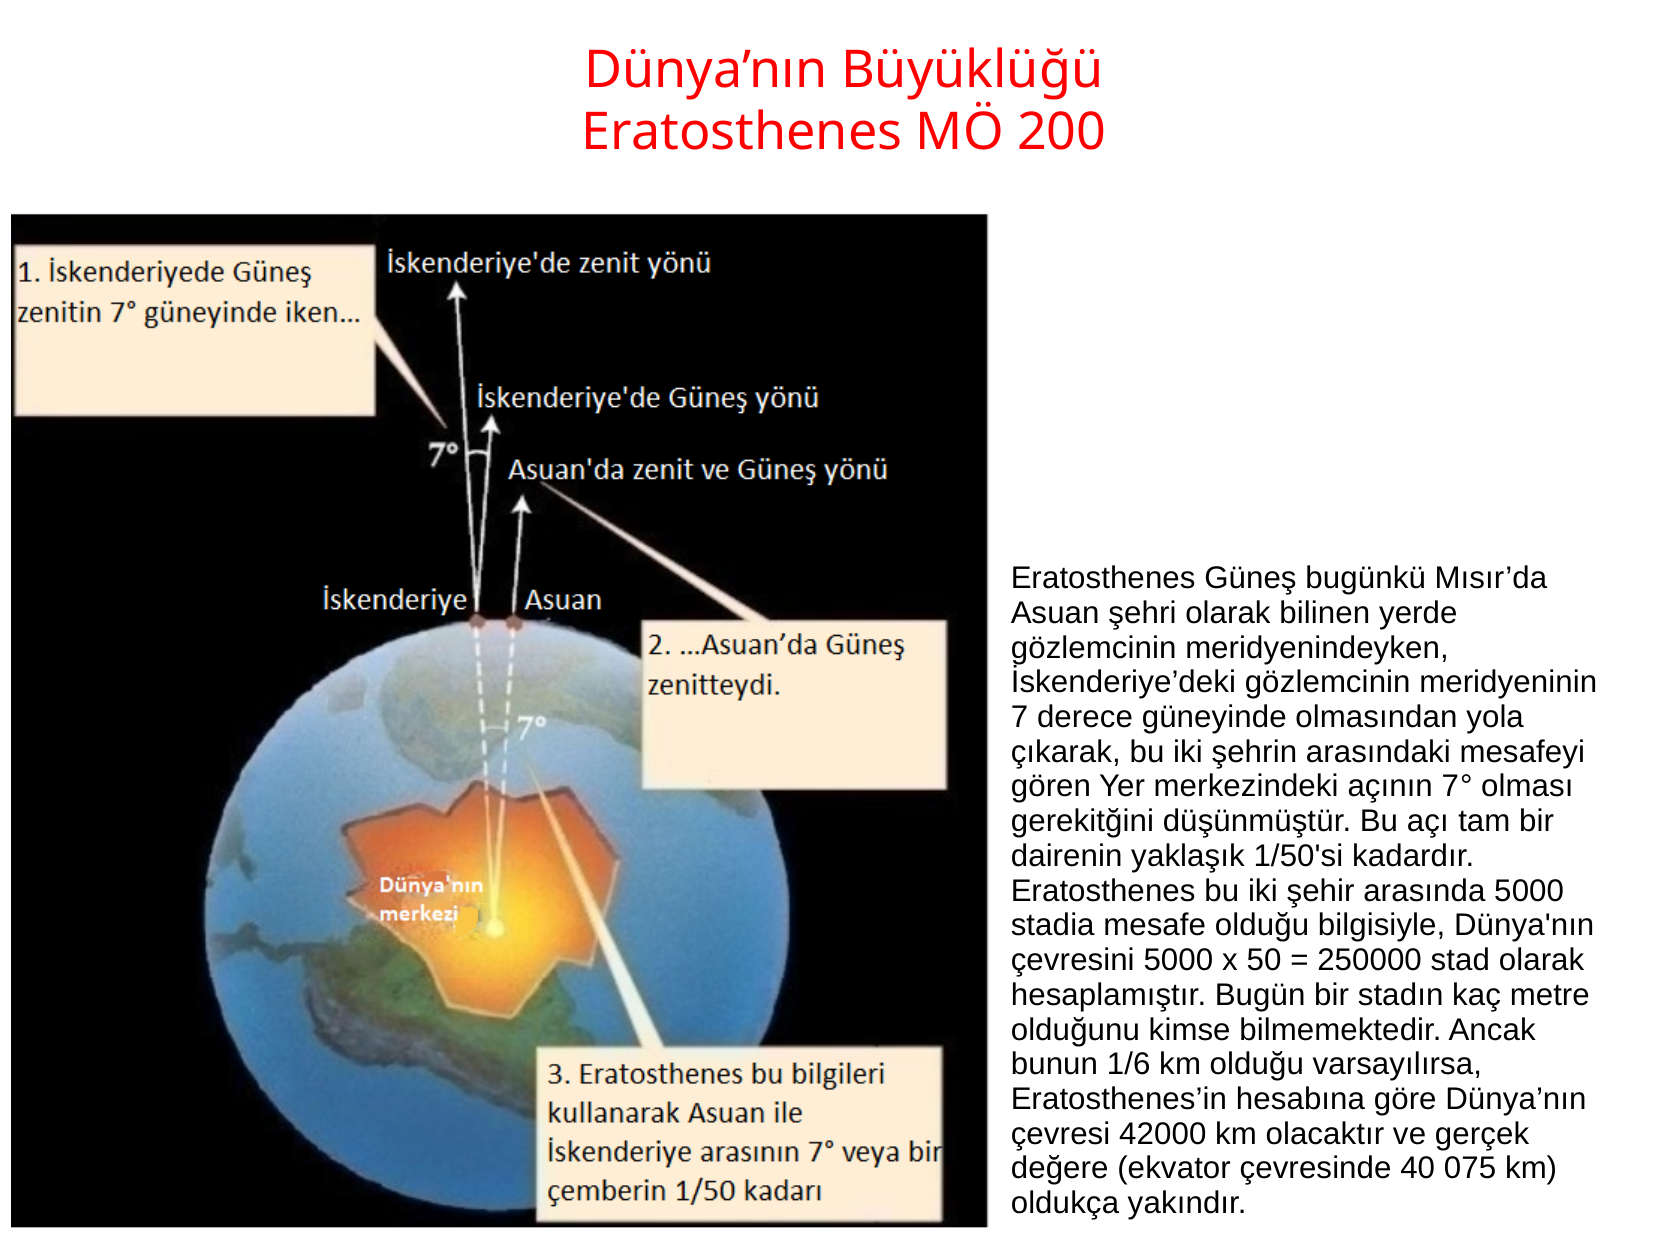

# Dünya’nın Büyüklüğü Eratosthenes MÖ 200
At the day of the Summer Solstice, they measured the zenith distances of the Sun from the meridian of two observers in two different locations.
Eratosthenes Güneş bugünkü Mısır’da Asuan şehri olarak bilinen yerde gözlemcinin meridyenindeyken, İskenderiye’deki gözlemcinin meridyeninin 7 derece güneyinde olmasından yola çıkarak, bu iki şehrin arasındaki mesafeyi gören Yer merkezindeki açının 7° olması gerekitğini düşünmüştür. Bu açı tam bir dairenin yaklaşık 1/50'si kadardır. Eratosthenes bu iki şehir arasında 5000 stadia mesafe olduğu bilgisiyle, Dünya'nın çevresini 5000 x 50 = 250000 stad olarak hesaplamıştır. Bugün bir stadın kaç metre olduğunu kimse bilmemektedir. Ancak bunun 1/6 km olduğu varsayılırsa, Eratosthenes’in hesabına göre Dünya’nın çevresi 42000 km olacaktır ve gerçek değere (ekvator çevresinde 40 075 km) oldukça yakındır.